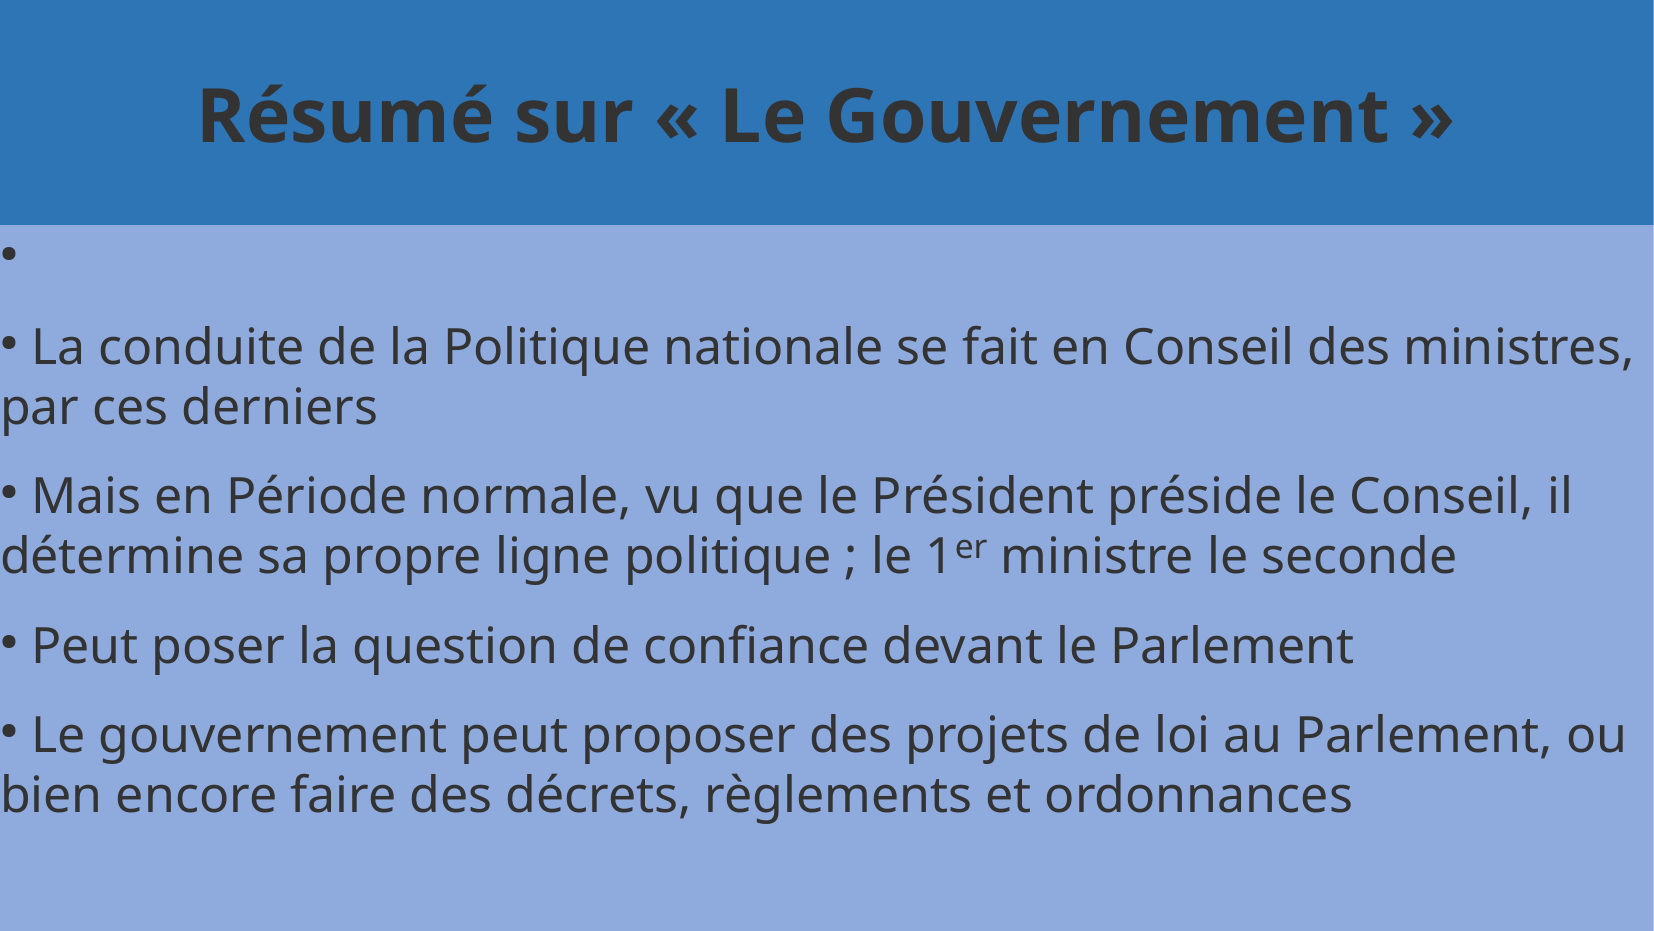

# Résumé sur « Le Gouvernement »
 La conduite de la Politique nationale se fait en Conseil des ministres, par ces derniers
 Mais en Période normale, vu que le Président préside le Conseil, il détermine sa propre ligne politique ; le 1er ministre le seconde
 Peut poser la question de confiance devant le Parlement
 Le gouvernement peut proposer des projets de loi au Parlement, ou bien encore faire des décrets, règlements et ordonnances